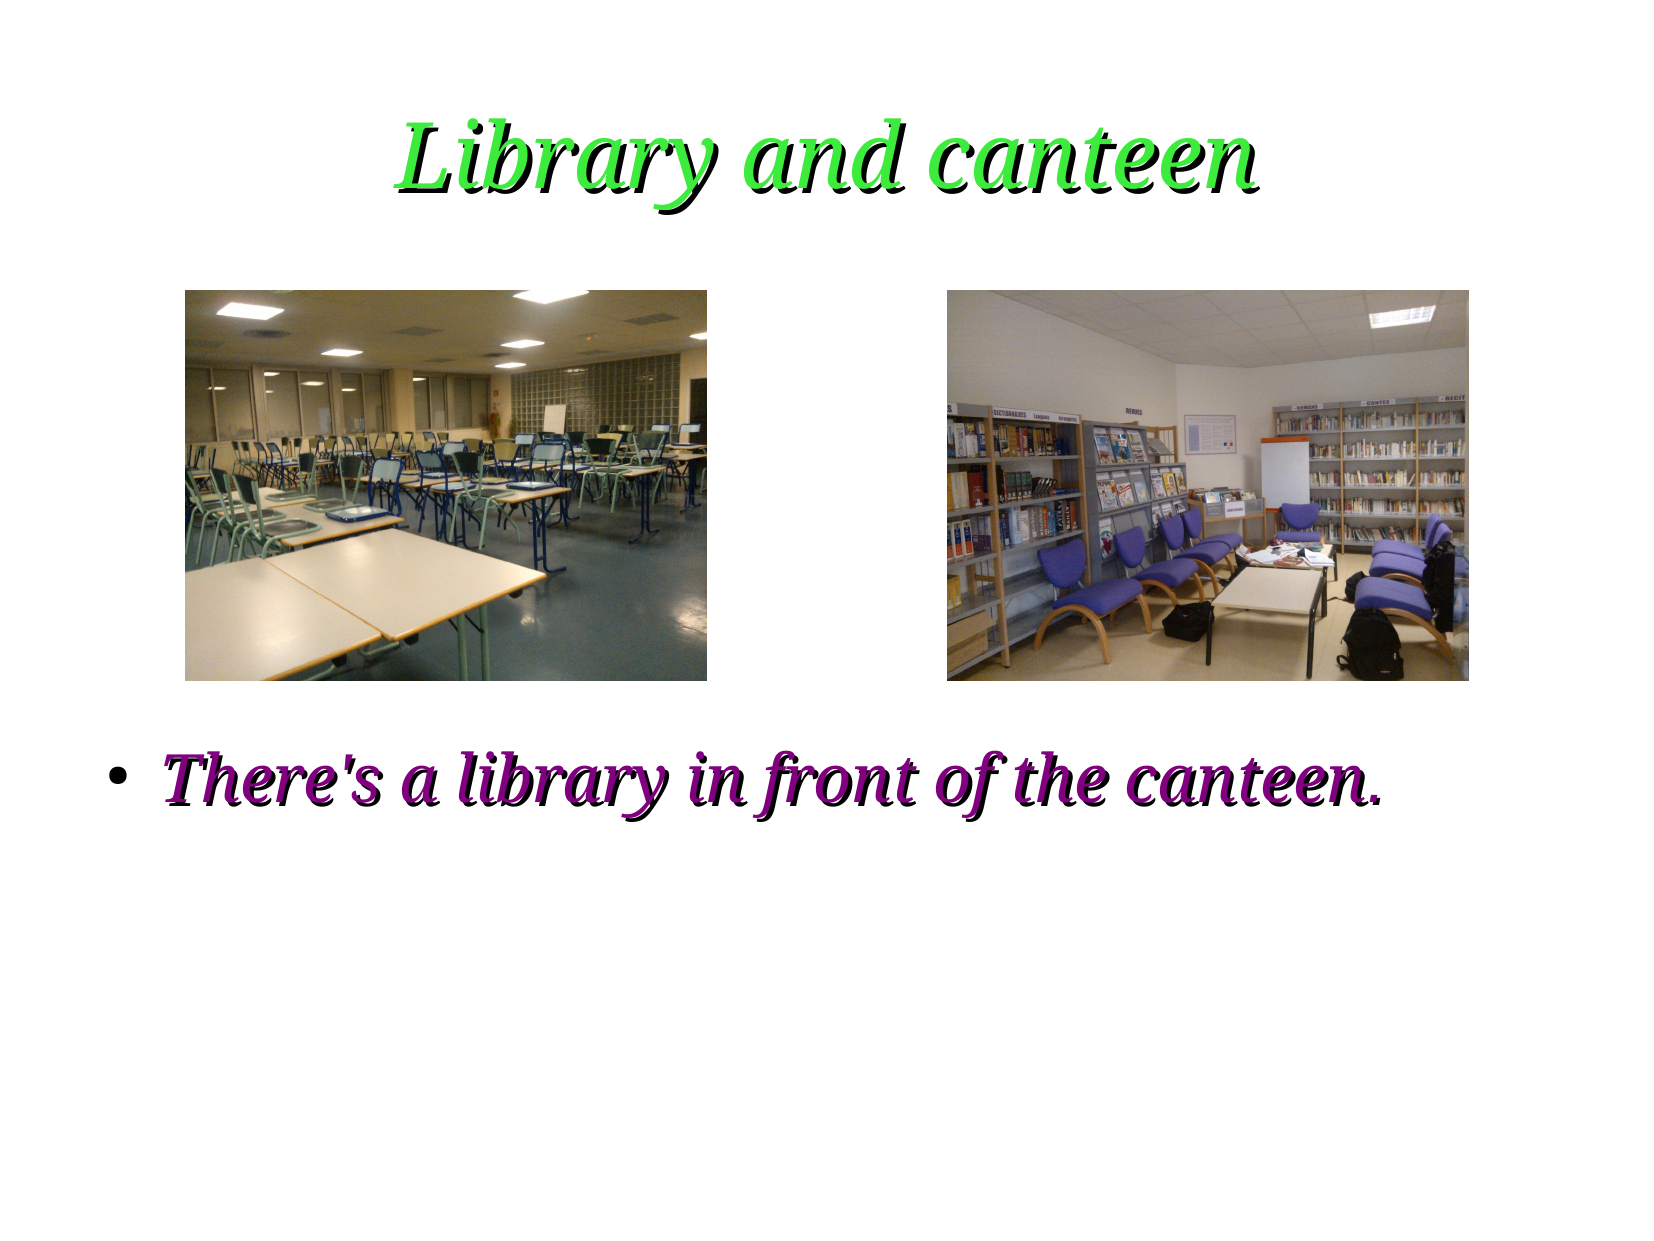

# Library and canteen
There's a library in front of the canteen.